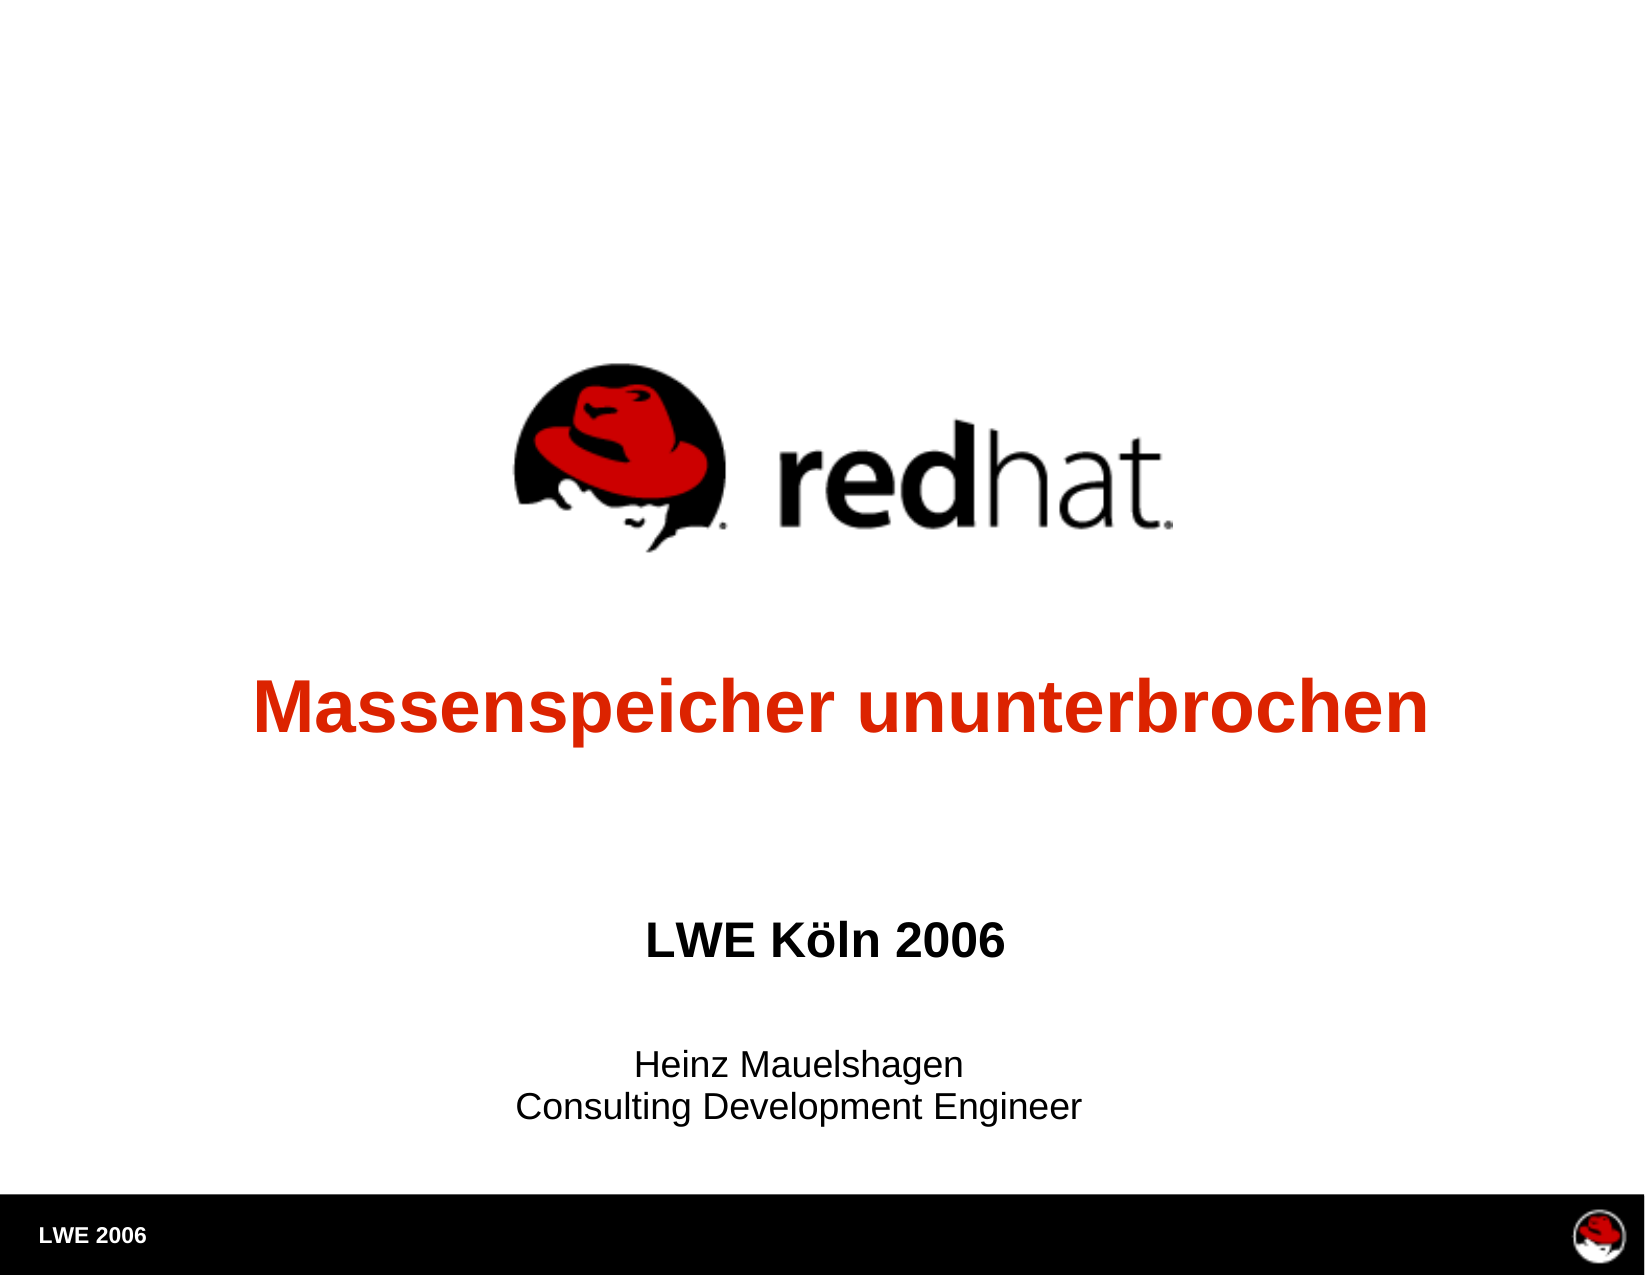

Massenspeicher ununterbrochen
LWE Köln 2006
Heinz Mauelshagen
Consulting Development Engineer
LWE 2006